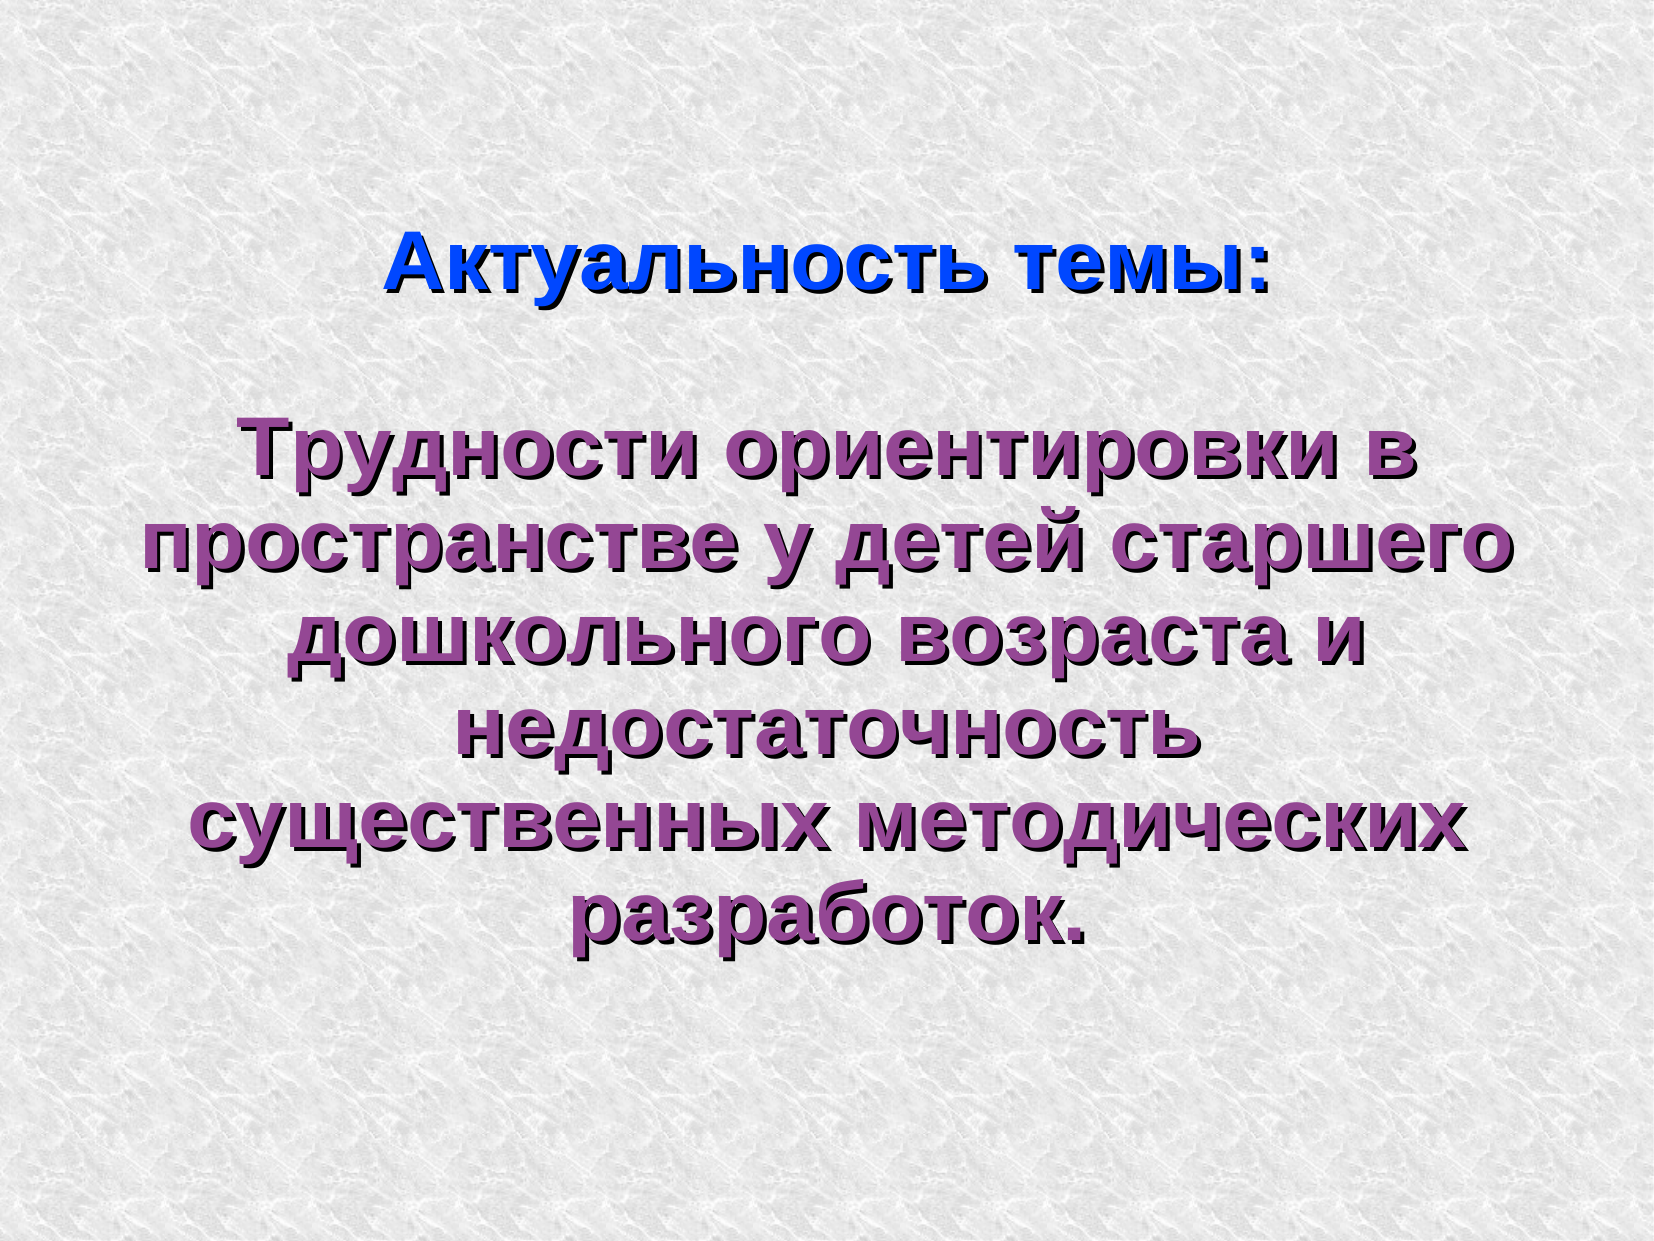

# Актуальность темы:
Трудности ориентировки в пространстве у детей старшего дошкольного возраста и недостаточность существенных методических разработок.